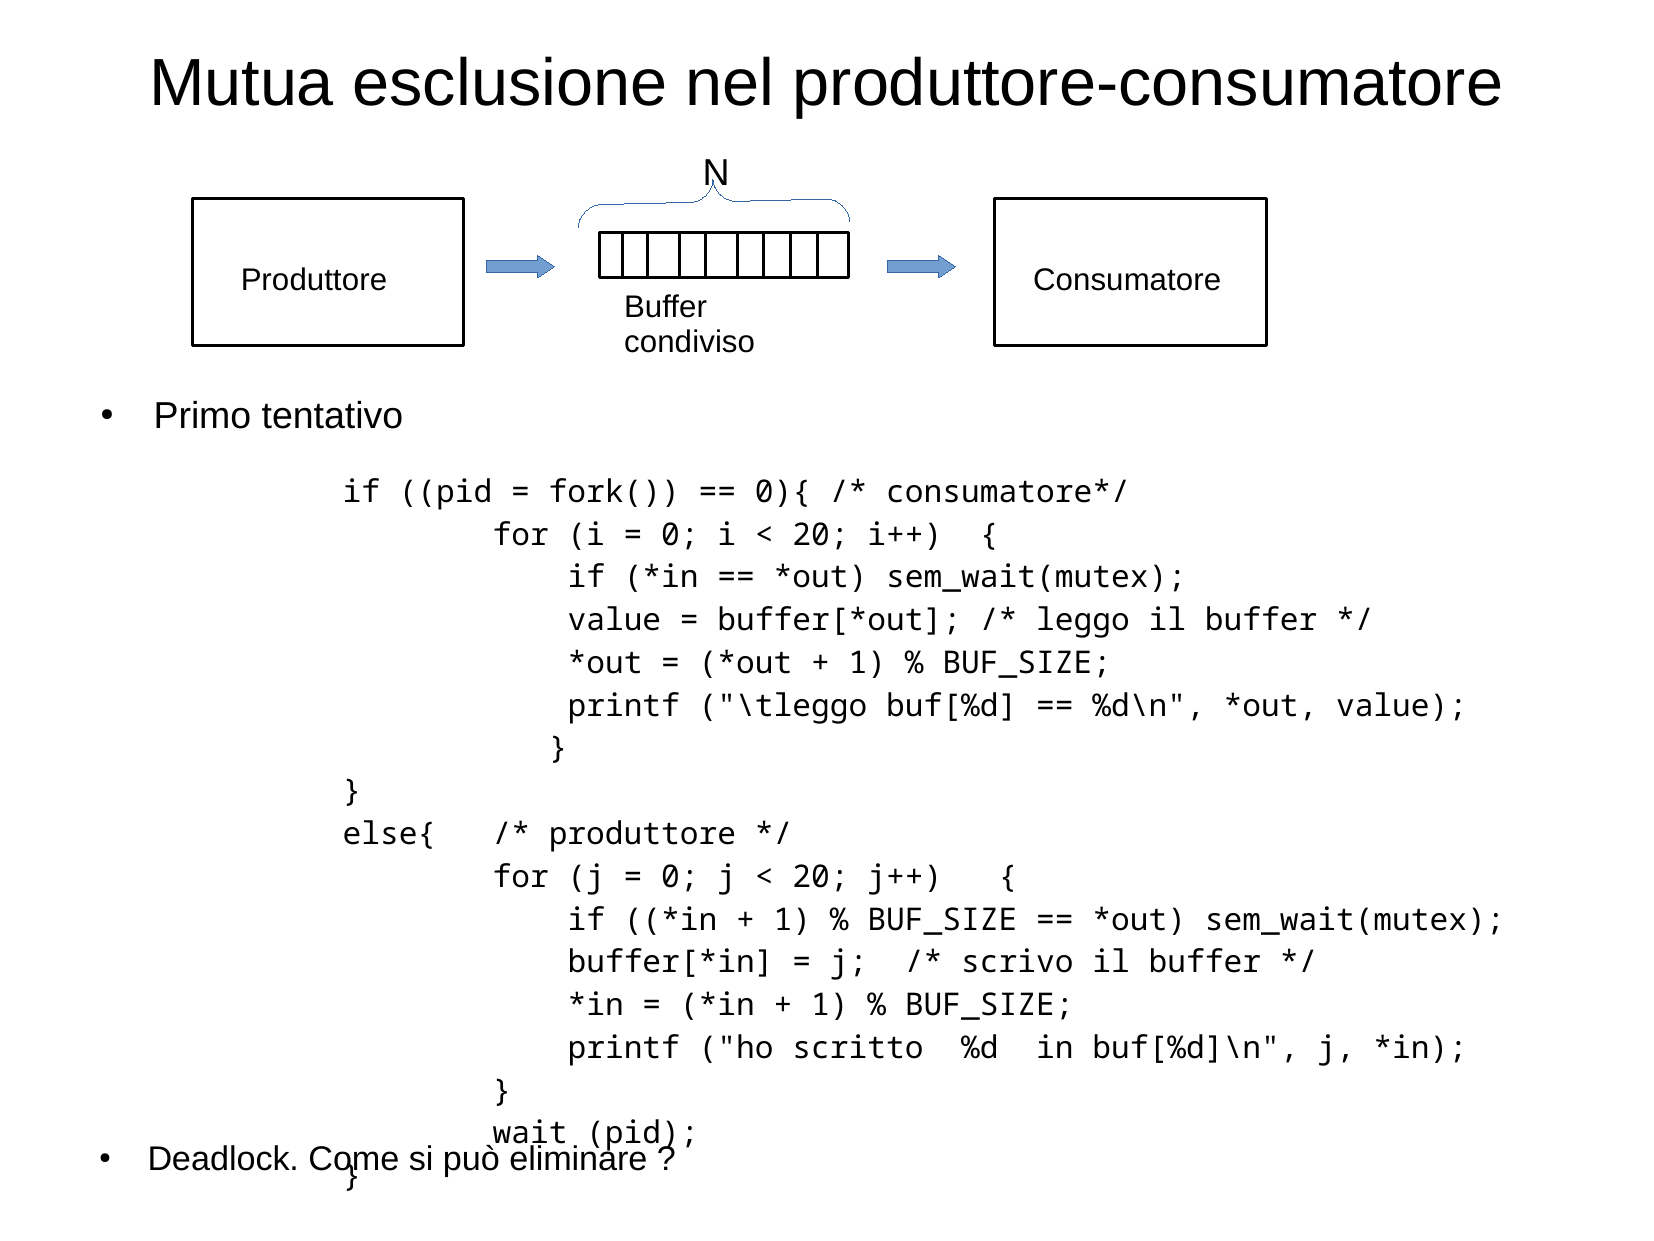

# Mutua esclusione nel produttore-consumatore
N
Produttore
Consumatore
Buffer condiviso
Primo tentativo
if ((pid = fork()) == 0){ /* consumatore*/
		for (i = 0; i < 20; i++) {
			if (*in == *out) sem_wait(mutex);
		 value = buffer[*out]; /* leggo il buffer */
			*out = (*out + 1) % BUF_SIZE;
		 	printf ("\tleggo buf[%d] == %d\n", *out, value);
		 }
}
else{ 	/* produttore */
		for (j = 0; j < 20; j++) {
			if ((*in + 1) % BUF_SIZE == *out) sem_wait(mutex);
			buffer[*in] = j; /* scrivo il buffer */
			*in = (*in + 1) % BUF_SIZE;
			printf ("ho scritto %d in buf[%d]\n", j, *in);
		}
		wait (pid);
}
Deadlock. Come si può eliminare ?